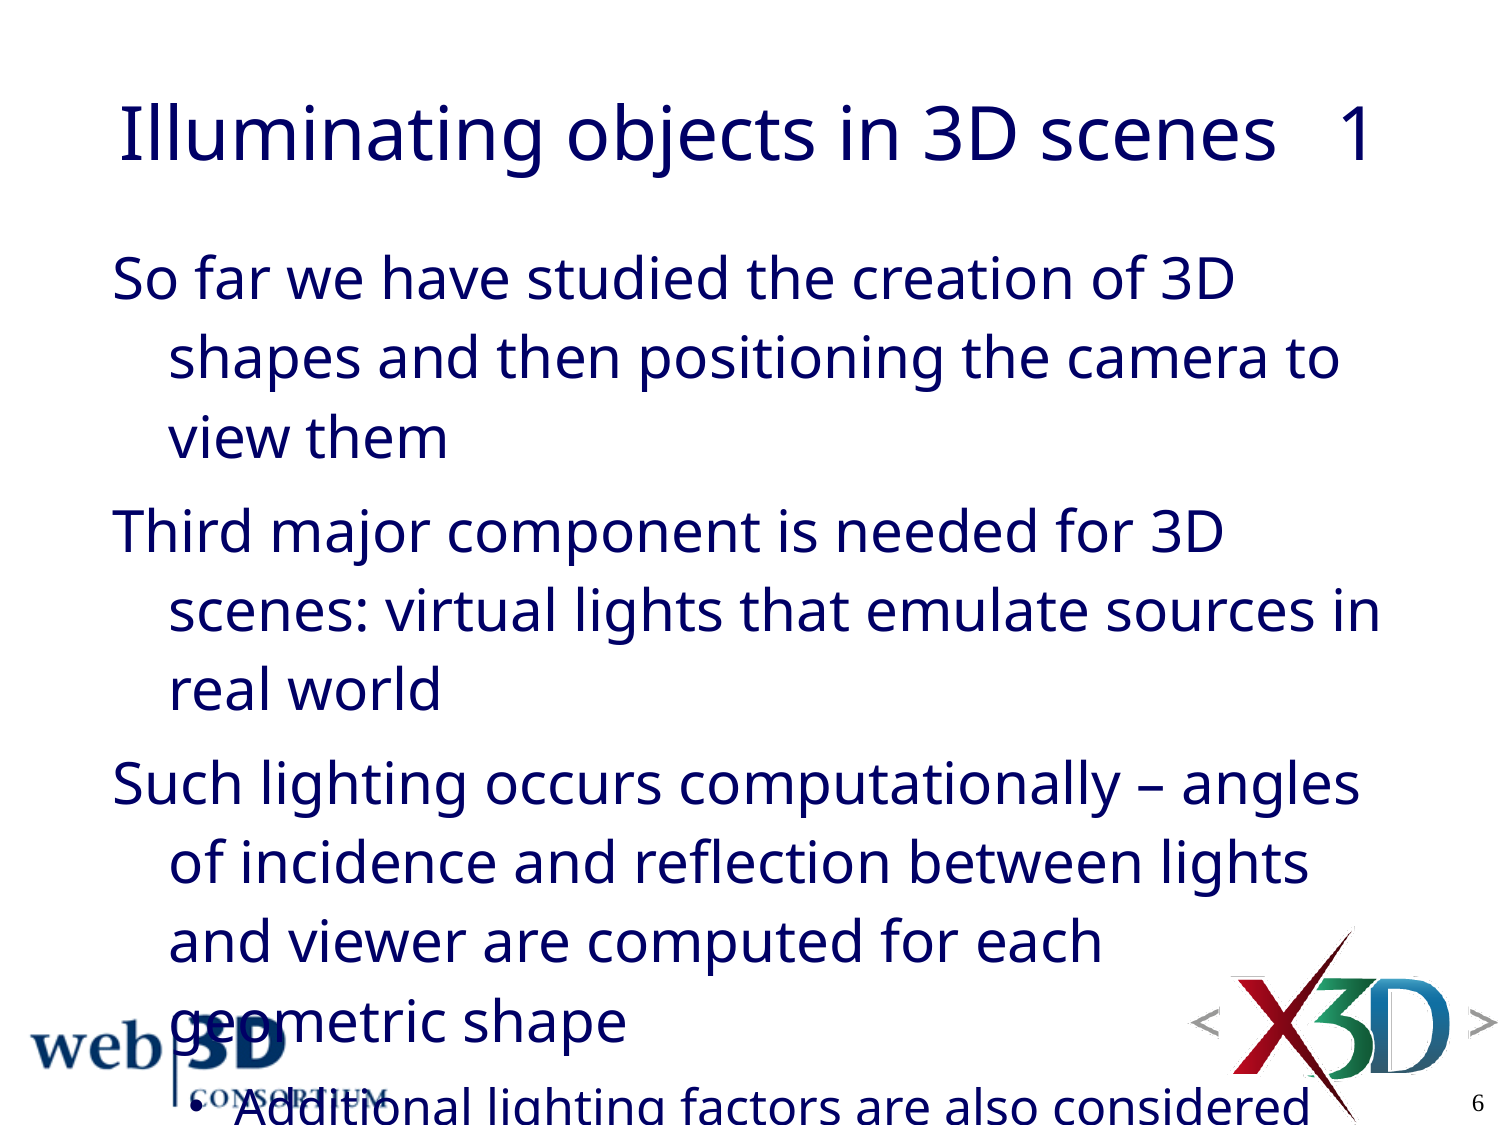

# Illuminating objects in 3D scenes 1
So far we have studied the creation of 3D shapes and then positioning the camera to view them
Third major component is needed for 3D scenes: virtual lights that emulate sources in real world
Such lighting occurs computationally – angles of incidence and reflection between lights and viewer are computed for each geometric shape
Additional lighting factors are also considered
Pixel brightness reaching viewer thus depends on light sources, shape appearance, view angle